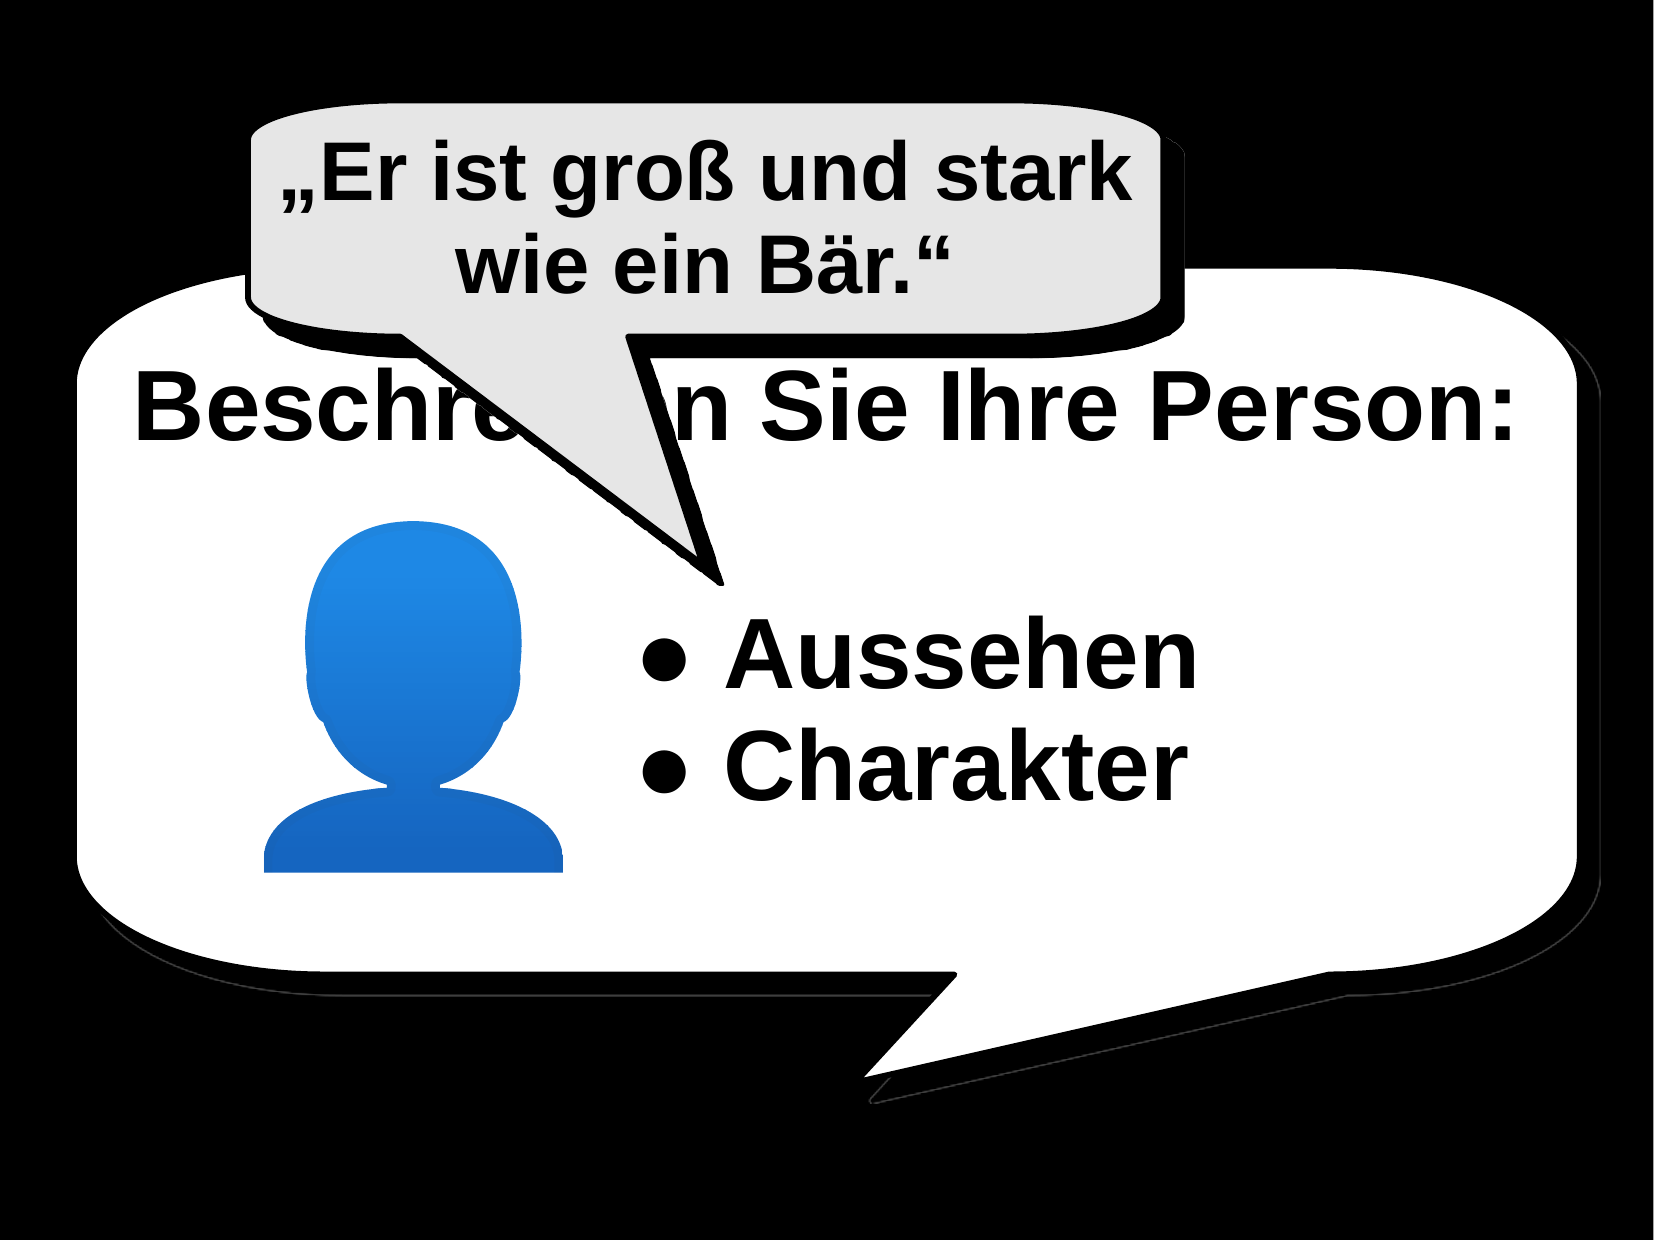

„Er ist groß und stark
wie ein Bär.“
Beschreiben Sie Ihre Person:
● Aussehen
● Charakter